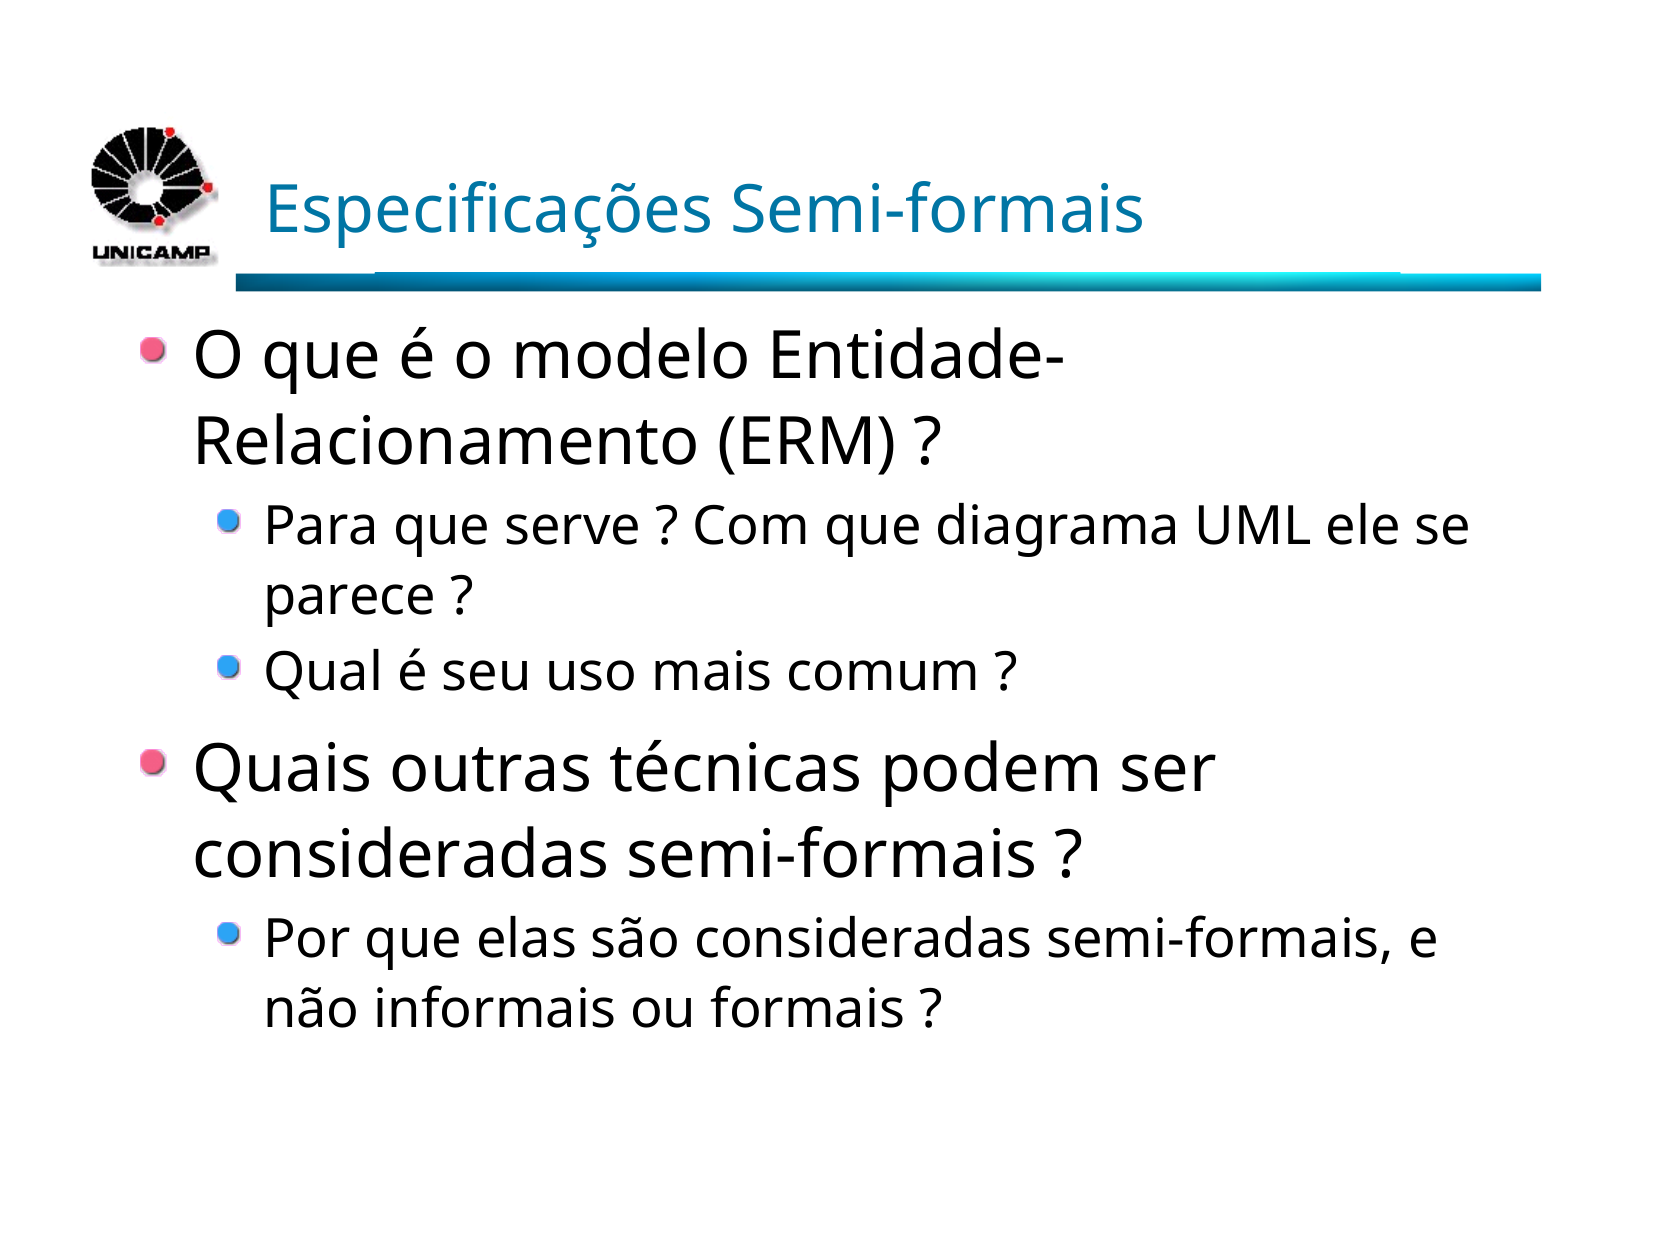

# Especificações Semi-formais
O que é o modelo Entidade-Relacionamento (ERM) ?
Para que serve ? Com que diagrama UML ele se parece ?
Qual é seu uso mais comum ?
Quais outras técnicas podem ser consideradas semi-formais ?
Por que elas são consideradas semi-formais, e não informais ou formais ?